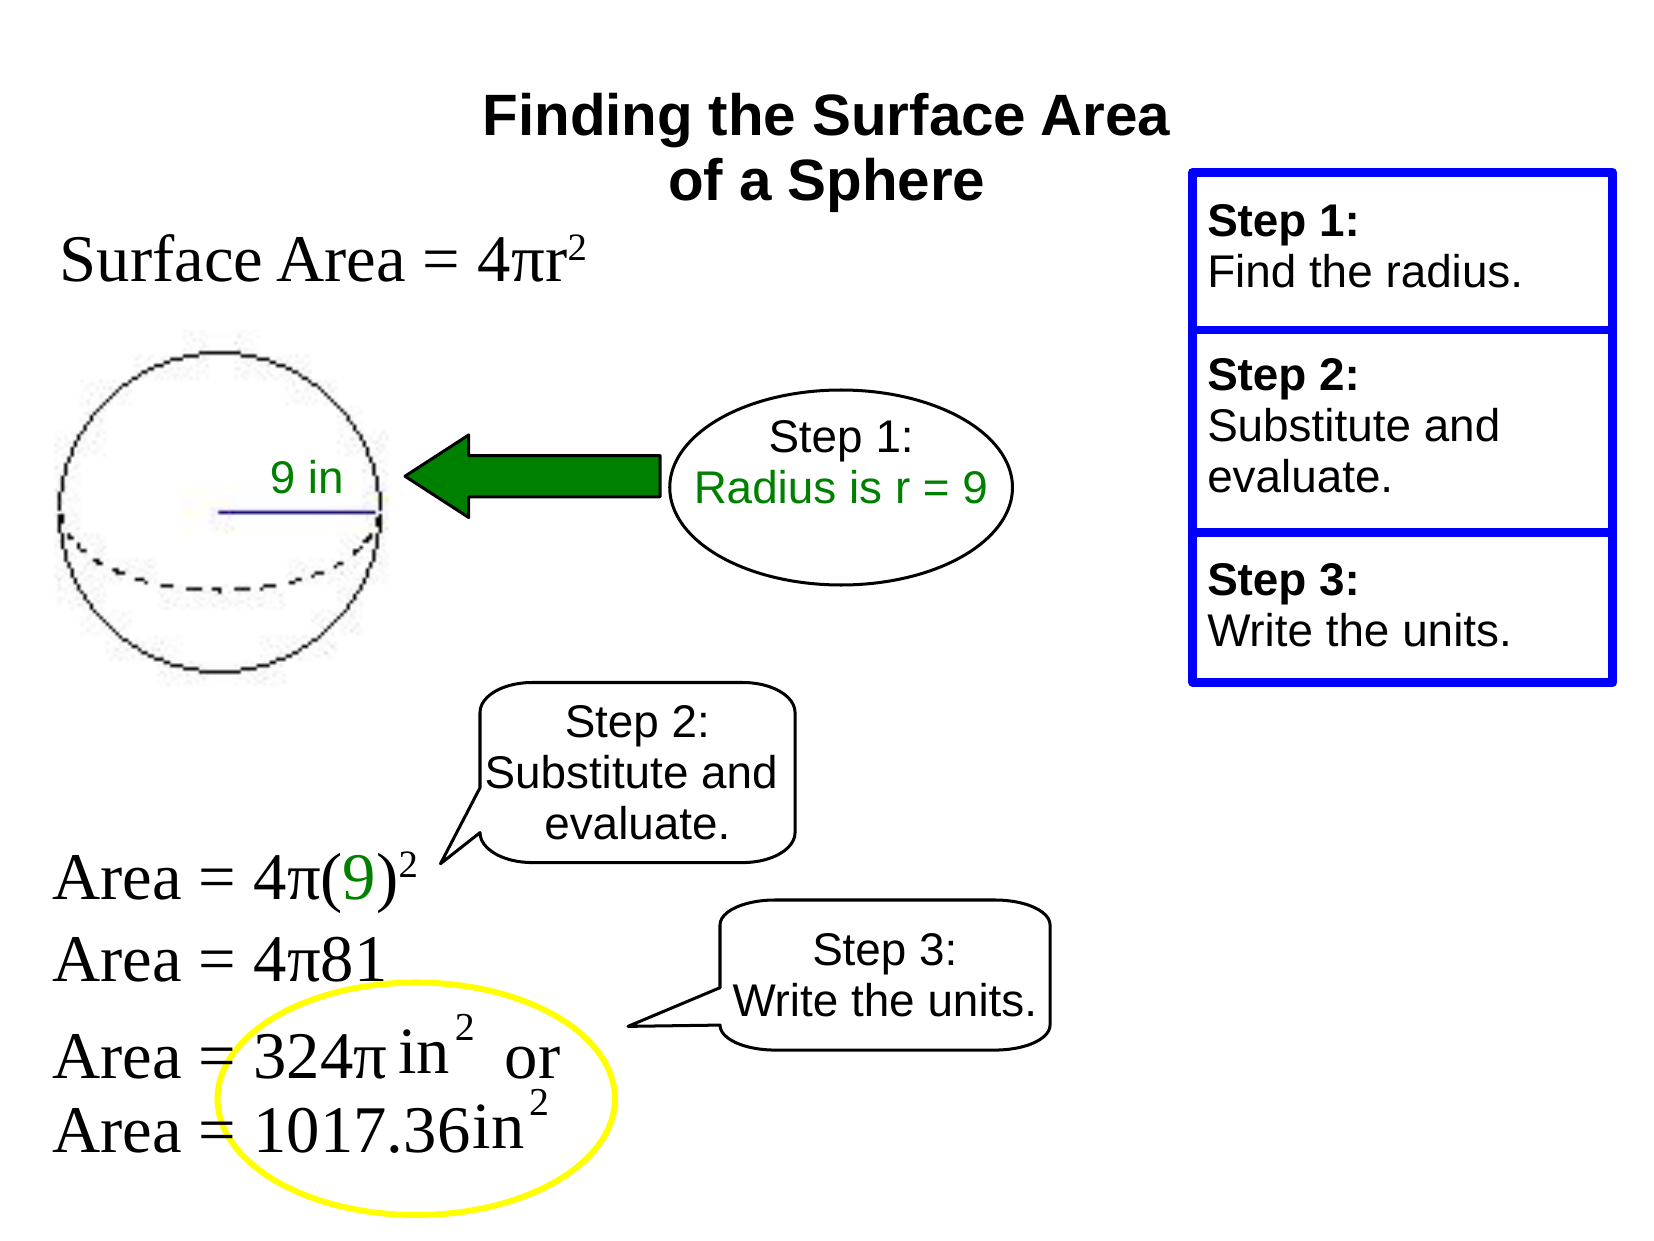

Finding the Surface Area of a Sphere
Step 1:
Find the radius.
Step 2:
Substitute and evaluate.
Step 3:
Write the units.
Surface Area = 4πr2
Step 1:
Radius is r = 9
9 in
Step 2:
Substitute and
evaluate.
Area = 4π(9)2
Step 3:
Write the units.
Area = 4π81
Area = 324π or
Area = 1017.36